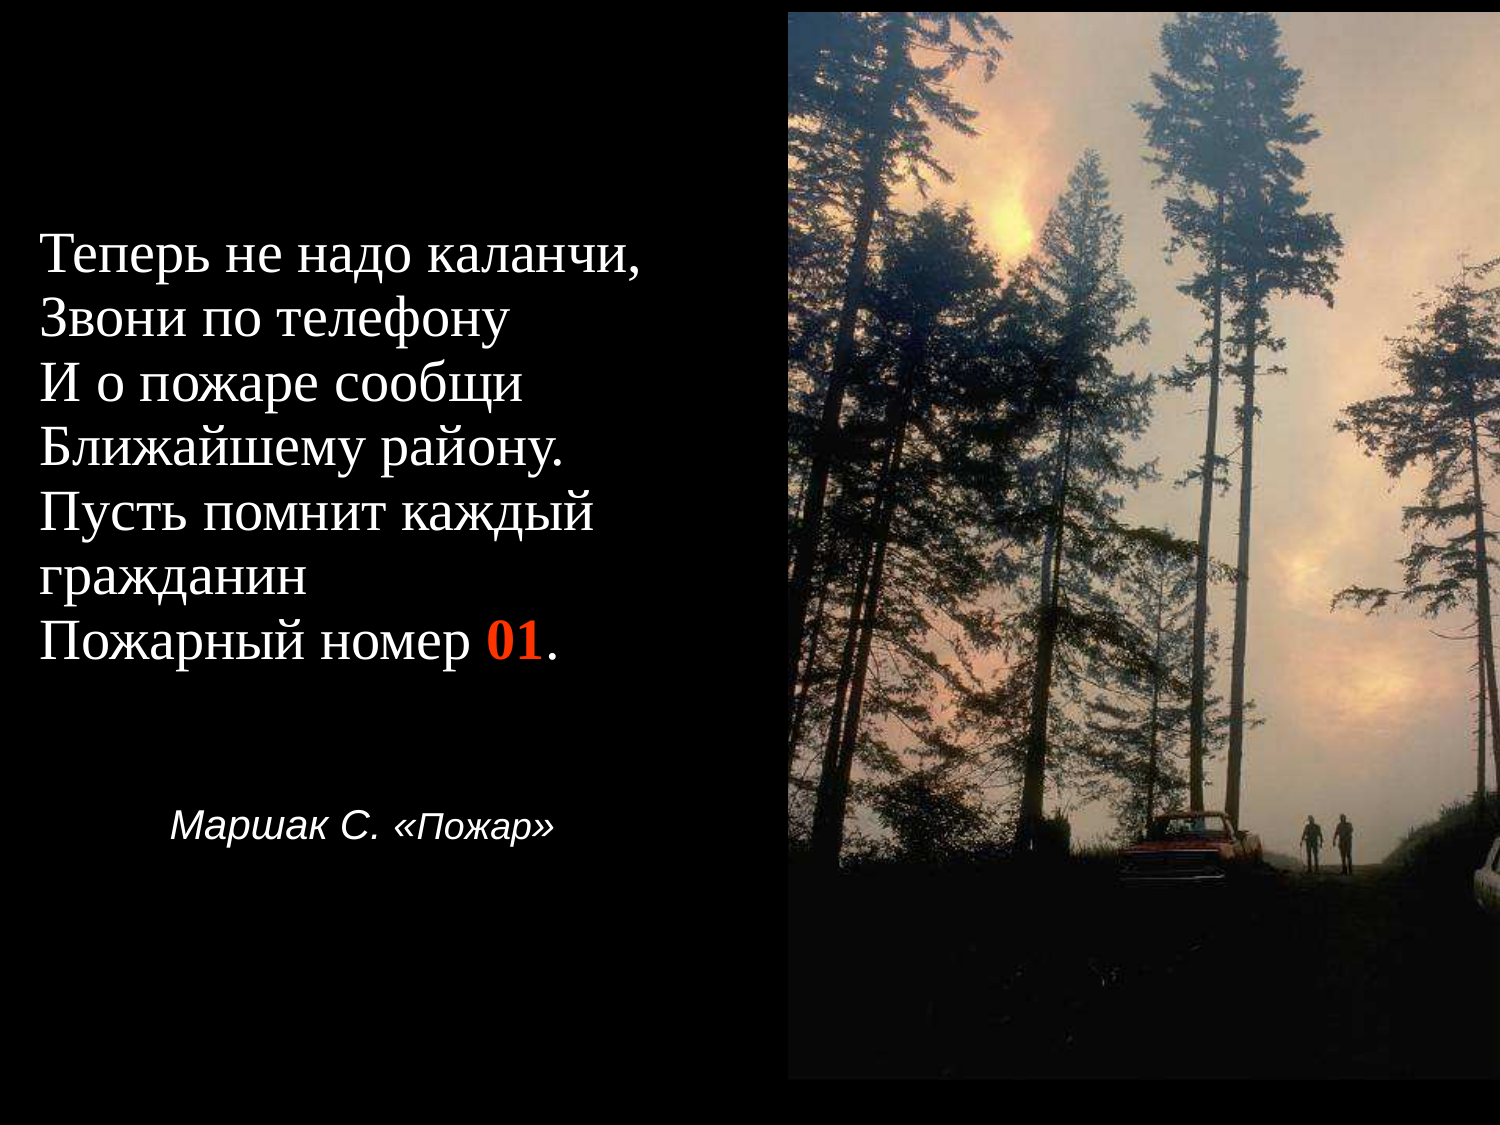

Теперь не надо каланчи,
Звони по телефону
И о пожаре сообщи
Ближайшему району.
Пусть помнит каждый гражданин
Пожарный номер 01.
# Маршак С. «Пожар»